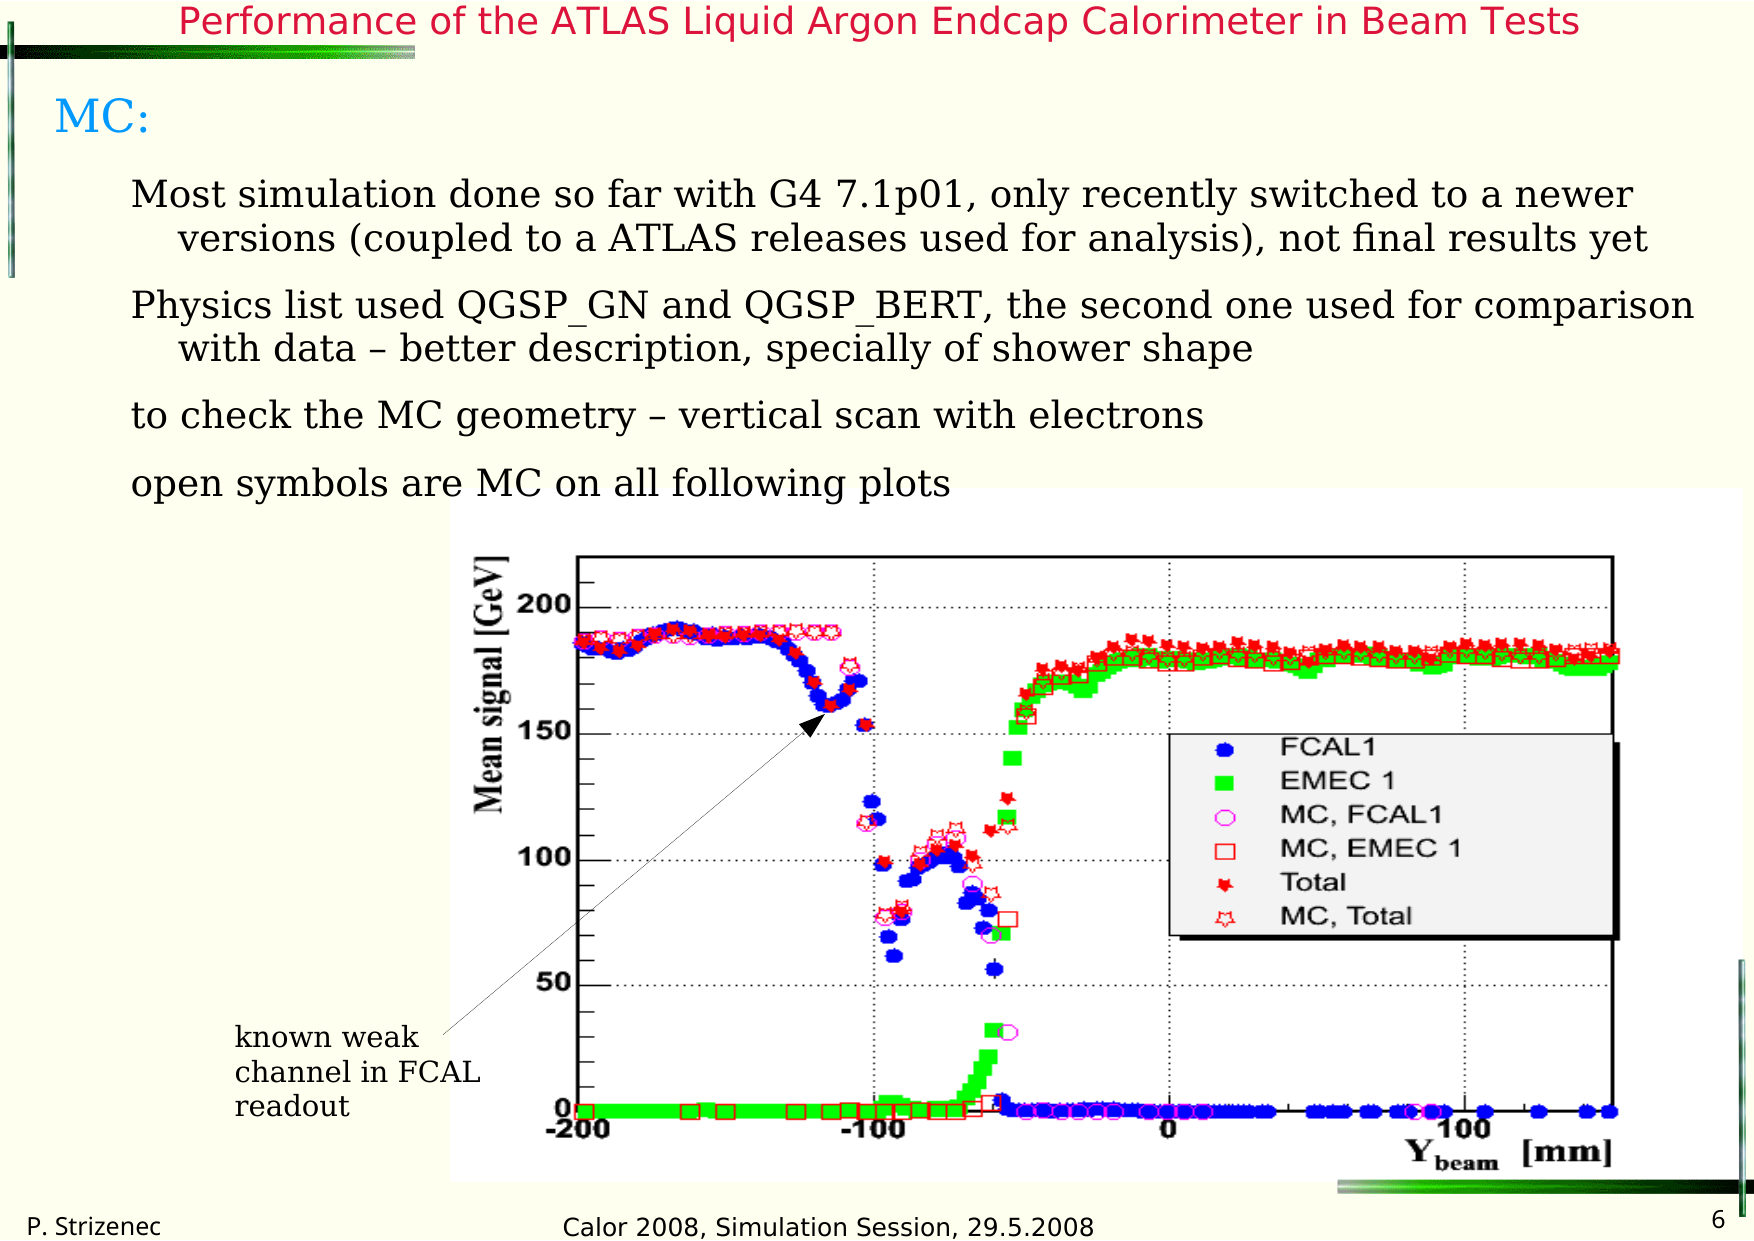

Performance of the ATLAS Liquid Argon Endcap Calorimeter in Beam Tests
# MC:
Most simulation done so far with G4 7.1p01, only recently switched to a newer versions (coupled to a ATLAS releases used for analysis), not final results yet
Physics list used QGSP_GN and QGSP_BERT, the second one used for comparison with data – better description, specially of shower shape
to check the MC geometry – vertical scan with electrons
open symbols are MC on all following plots
known weak channel in FCAL readout
P. Strizenec
Calor 2008, Simulation Session, 29.5.2008